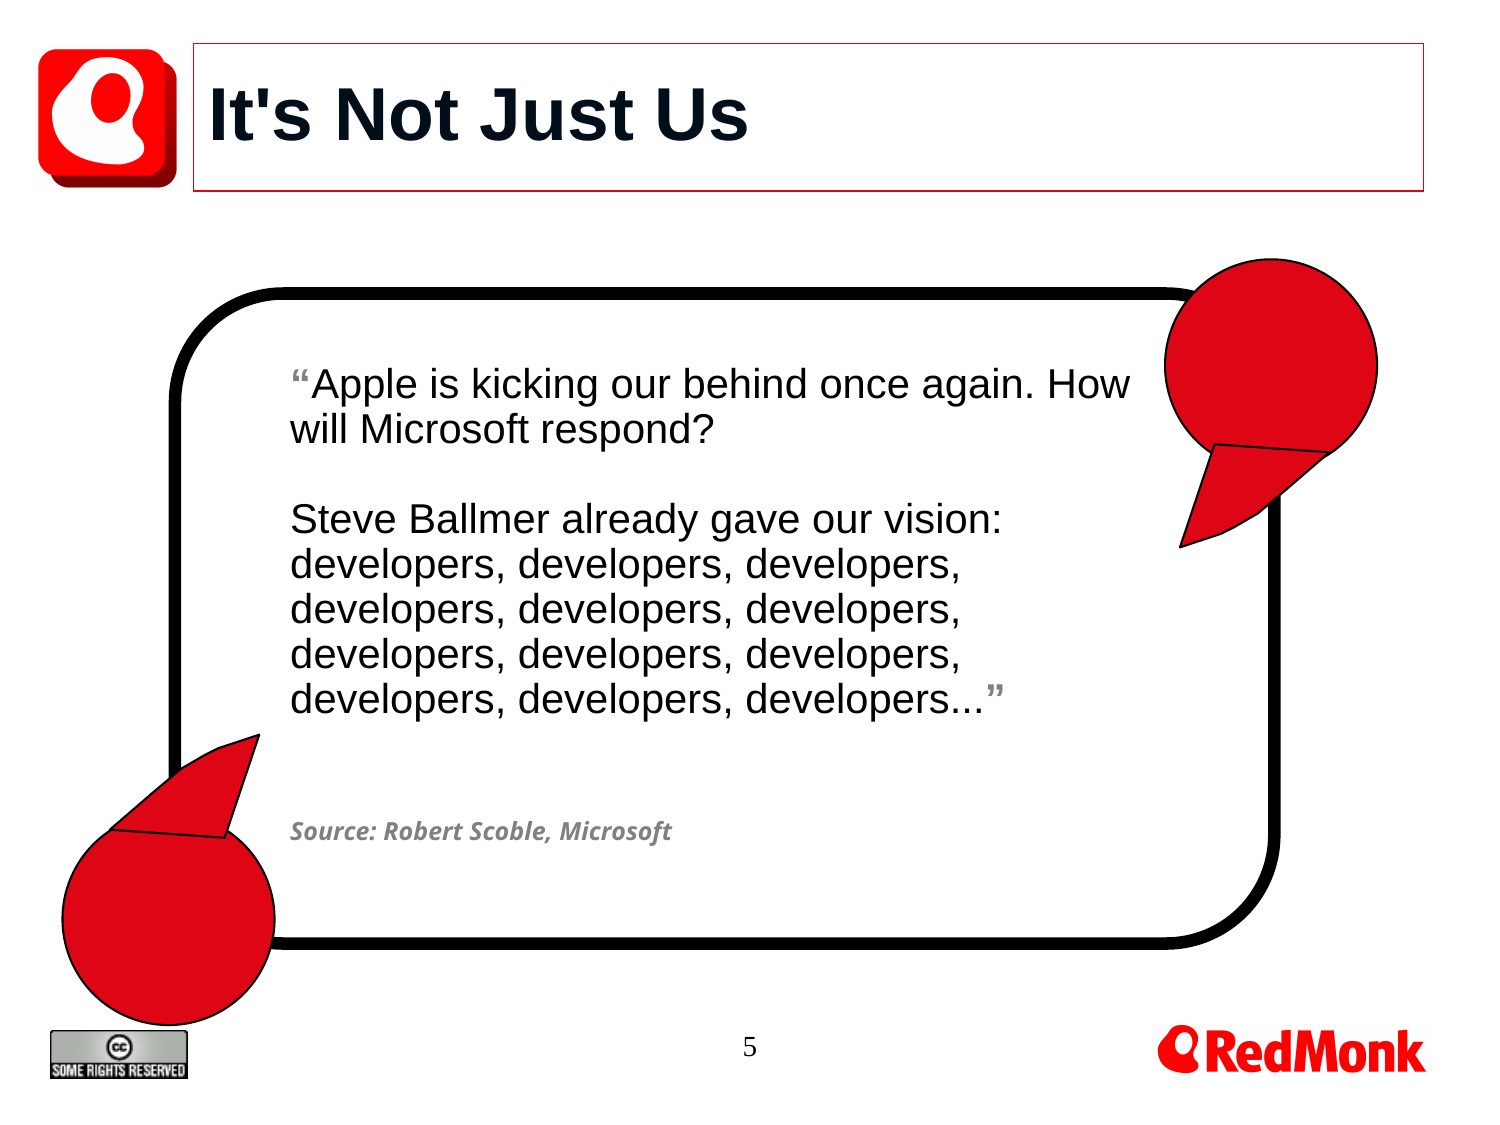

# It's Not Just Us
“Apple is kicking our behind once again. How will Microsoft respond?
Steve Ballmer already gave our vision: developers, developers, developers, developers, developers, developers, developers, developers, developers, developers, developers, developers...”
Source: Robert Scoble, Microsoft